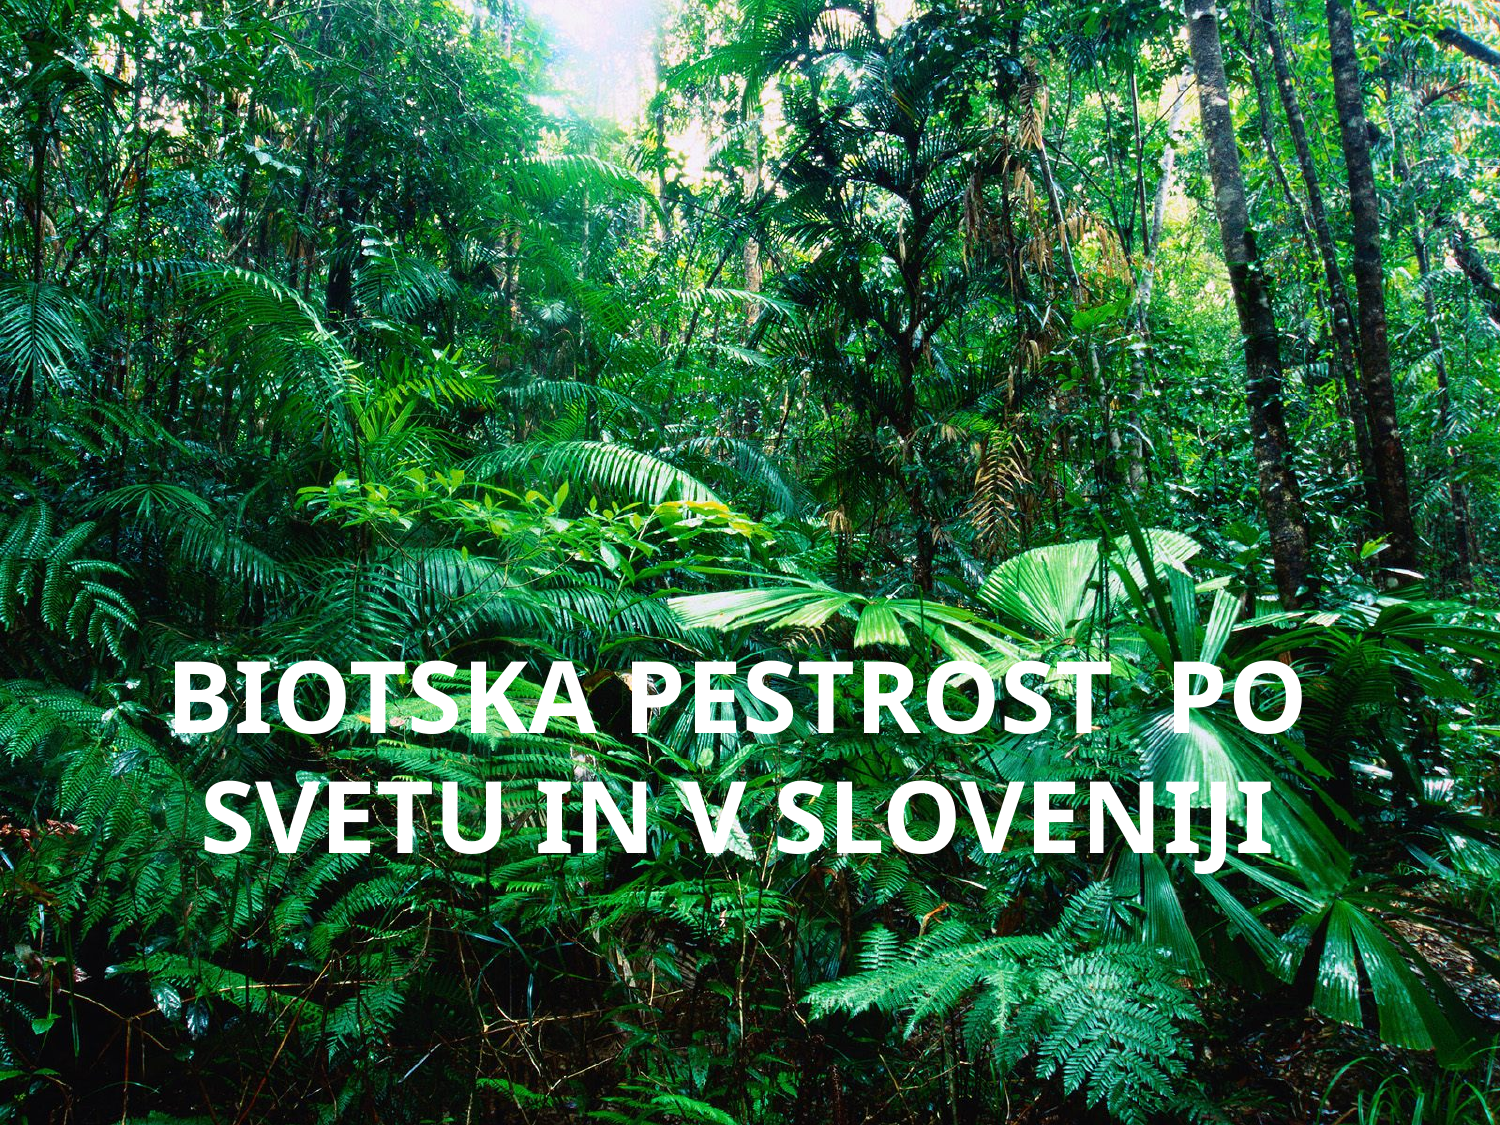

# BIOTSKA PESTROST PO SVETU IN V SLOVENIJI